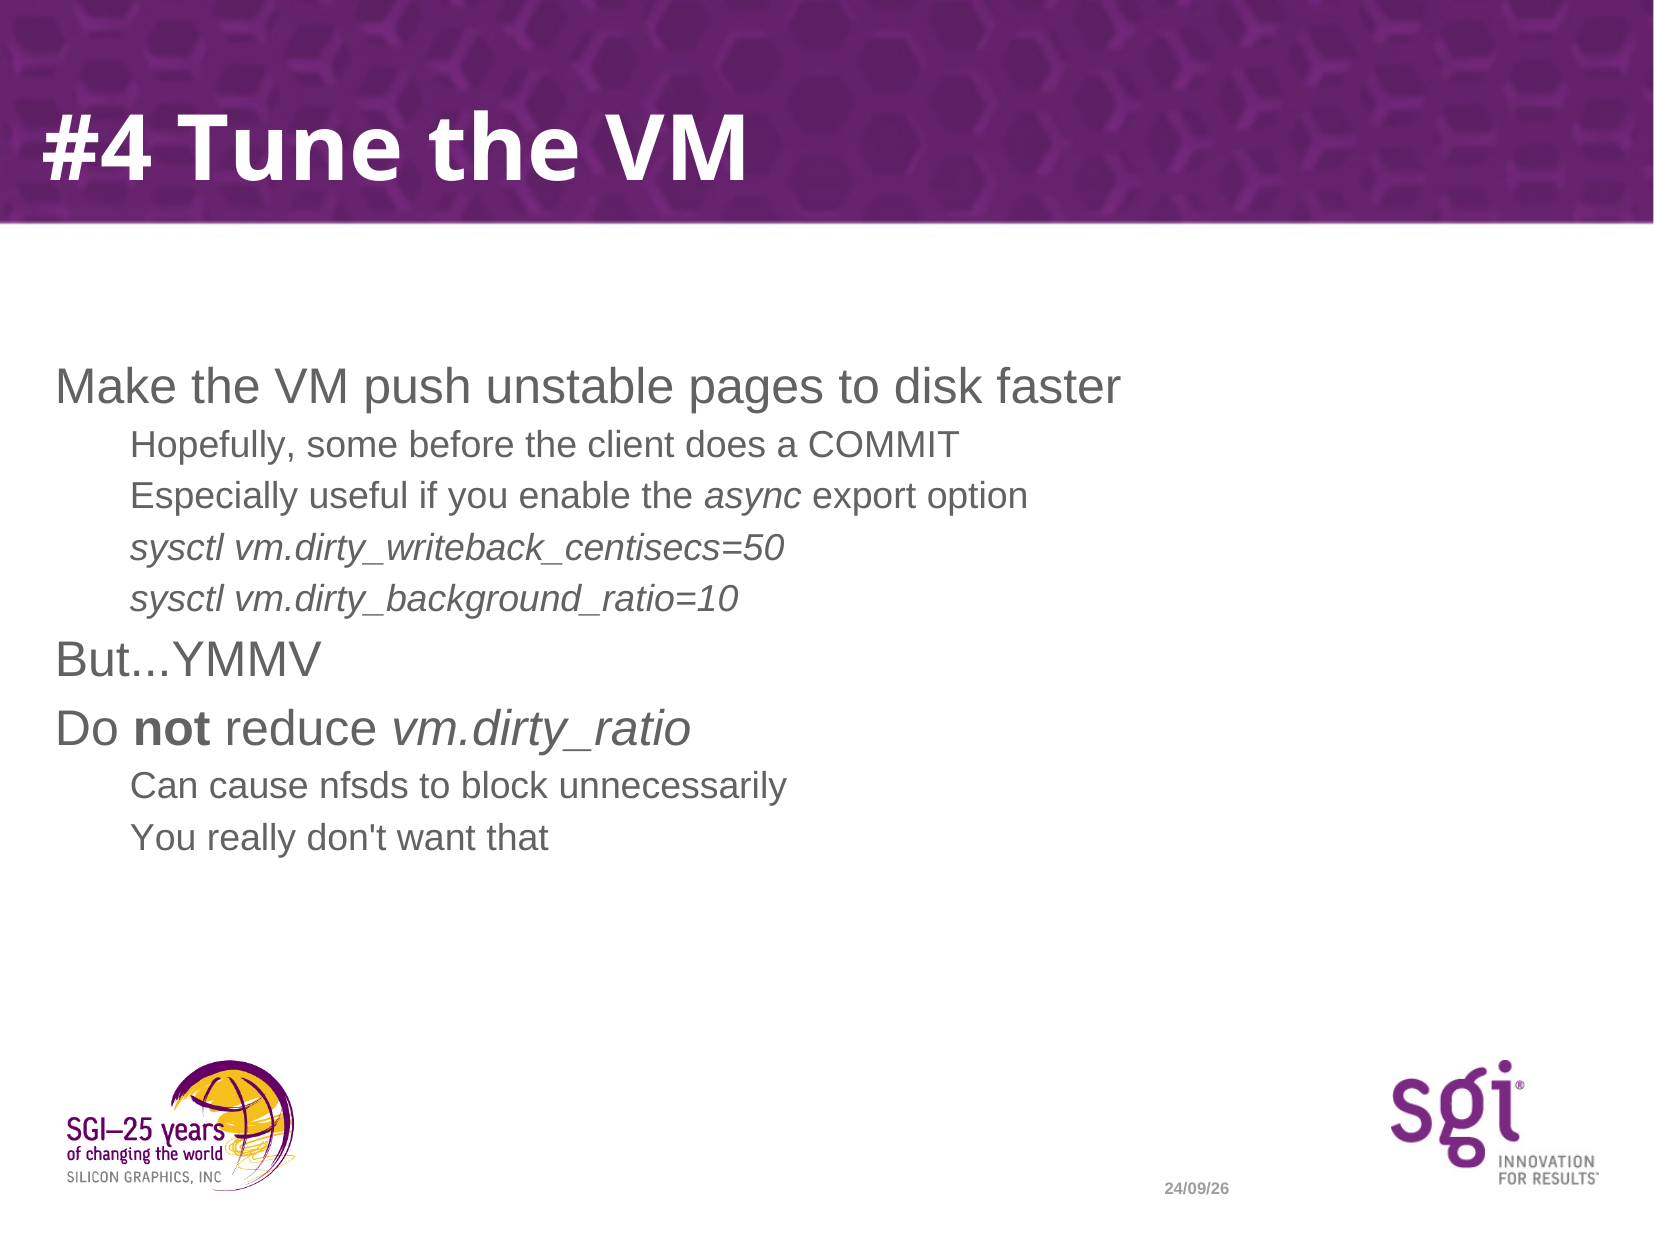

# #4 Tune the VM
Make the VM push unstable pages to disk faster
Hopefully, some before the client does a COMMIT
Especially useful if you enable the async export option
sysctl vm.dirty_writeback_centisecs=50
sysctl vm.dirty_background_ratio=10
But...YMMV
Do not reduce vm.dirty_ratio
Can cause nfsds to block unnecessarily
You really don't want that